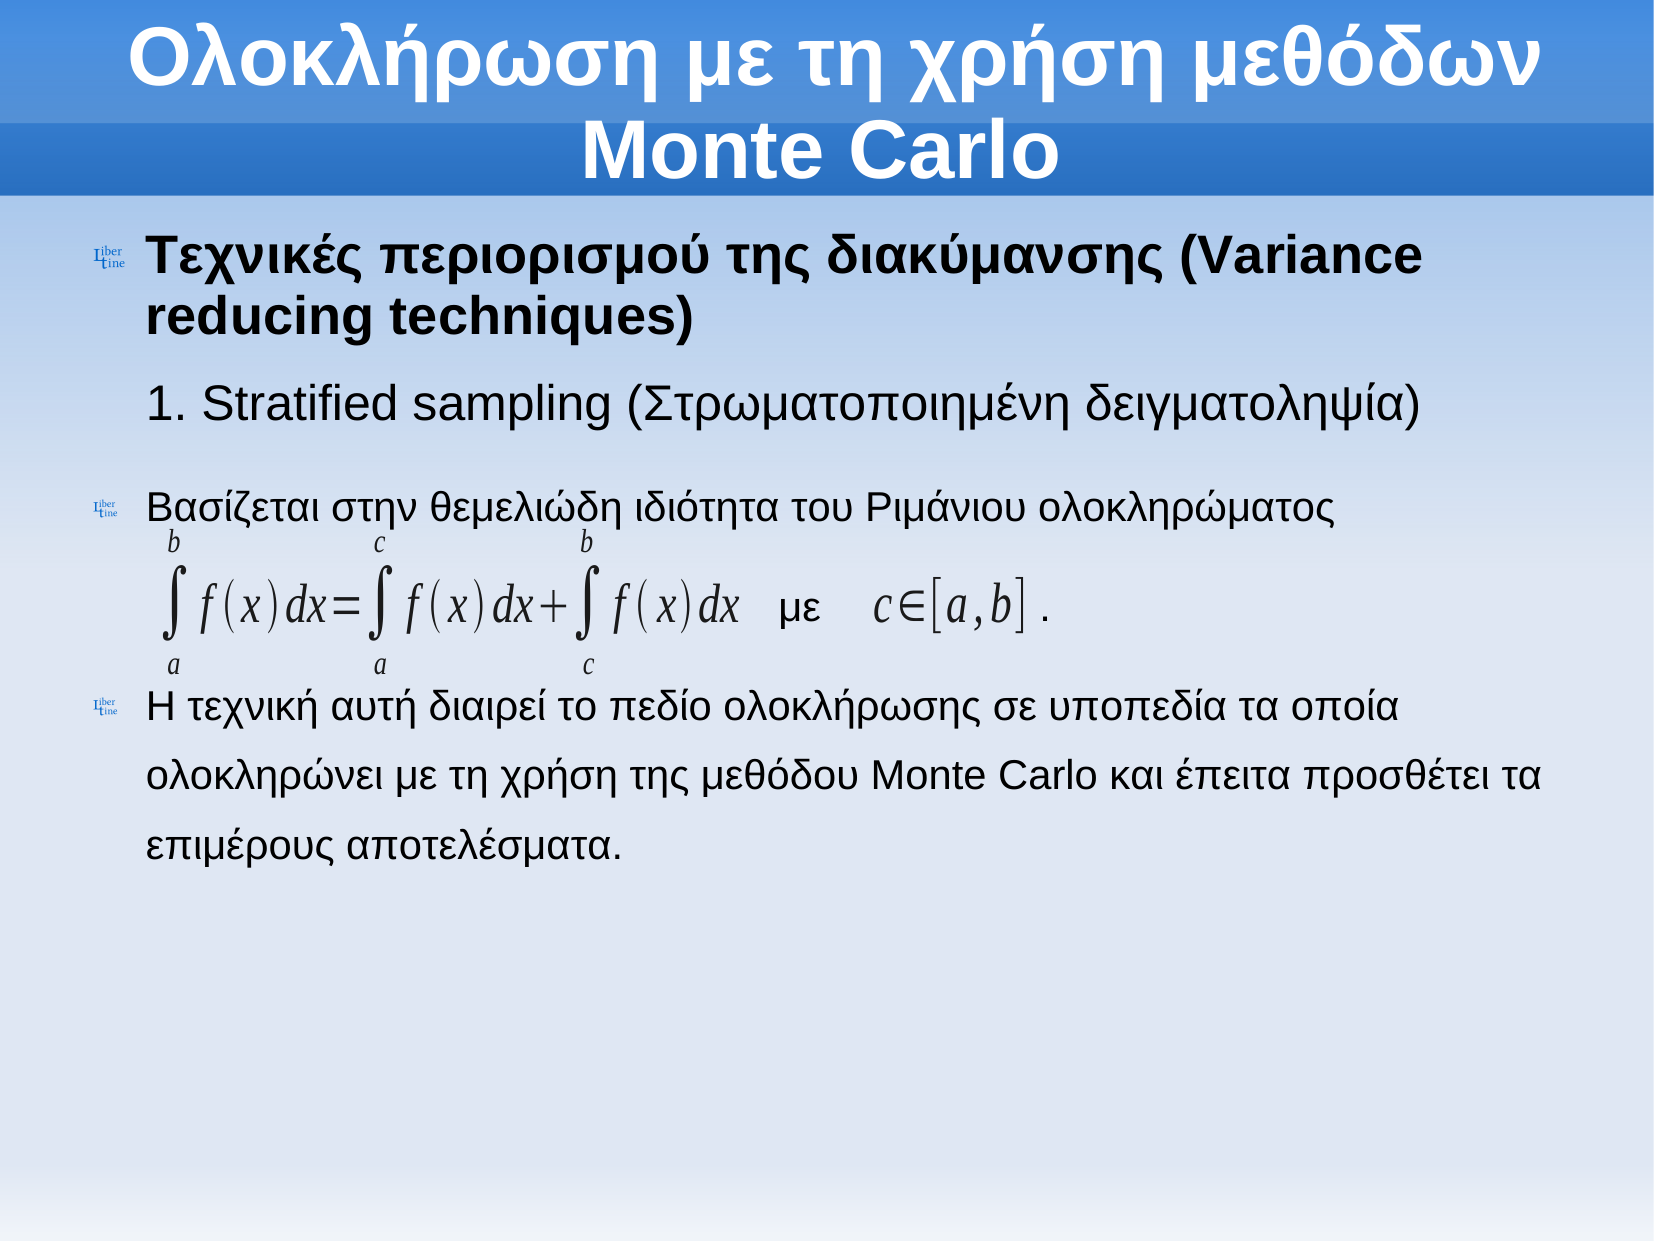

# Ολοκλήρωση με τη χρήση μεθόδων Monte Carlo
Τεχνικές περιορισμού της διακύμανσης (Variance reducing techniques)
1. Stratified sampling (Στρωματοποιημένη δειγματοληψία)
Bασίζεται στην θεμελιώδη ιδιότητα του Ριμάνιου ολοκληρώματος
 με .
Η τεχνική αυτή διαιρεί το πεδίο ολοκλήρωσης σε υποπεδία τα οποία ολοκληρώνει με τη χρήση της μεθόδου Monte Carlo και έπειτα προσθέτει τα επιμέρους αποτελέσματα.